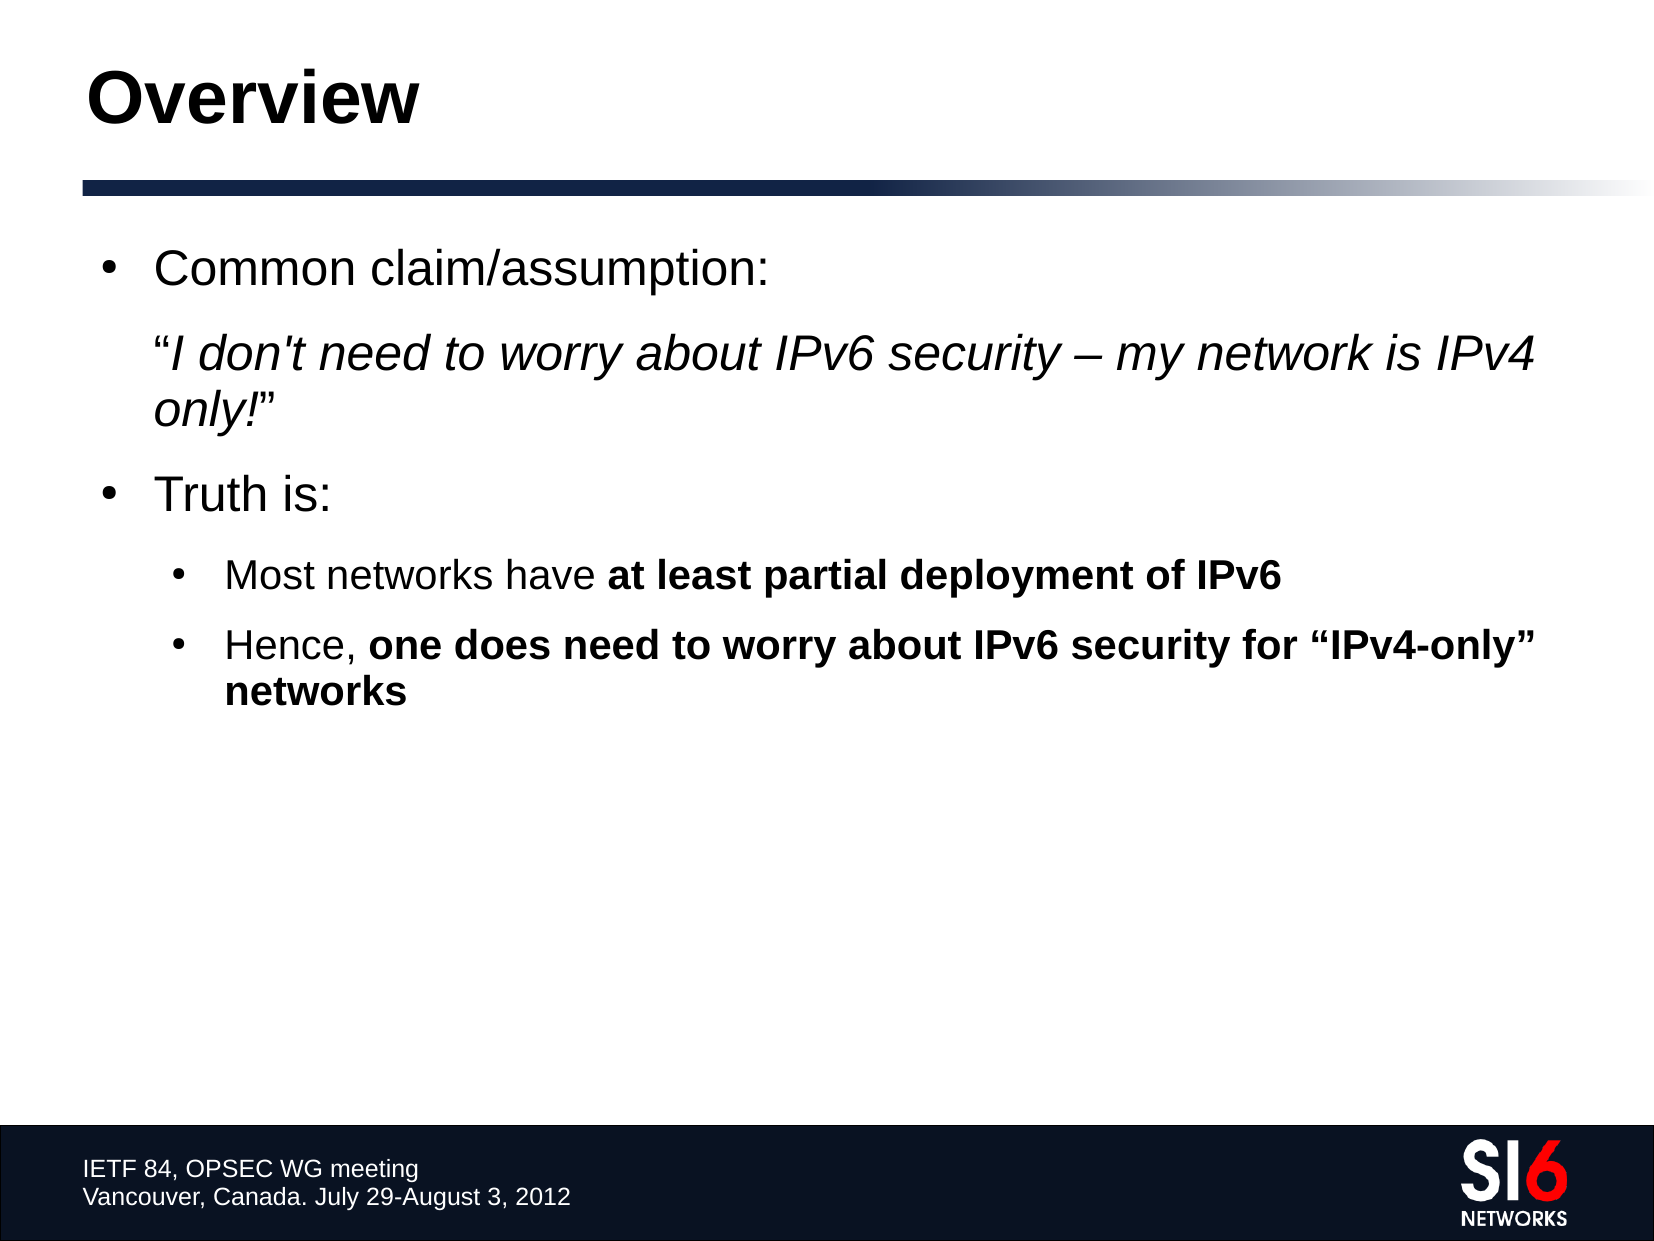

# Overview
Common claim/assumption:
“I don't need to worry about IPv6 security – my network is IPv4 only!”
Truth is:
Most networks have at least partial deployment of IPv6
Hence, one does need to worry about IPv6 security for “IPv4-only” networks